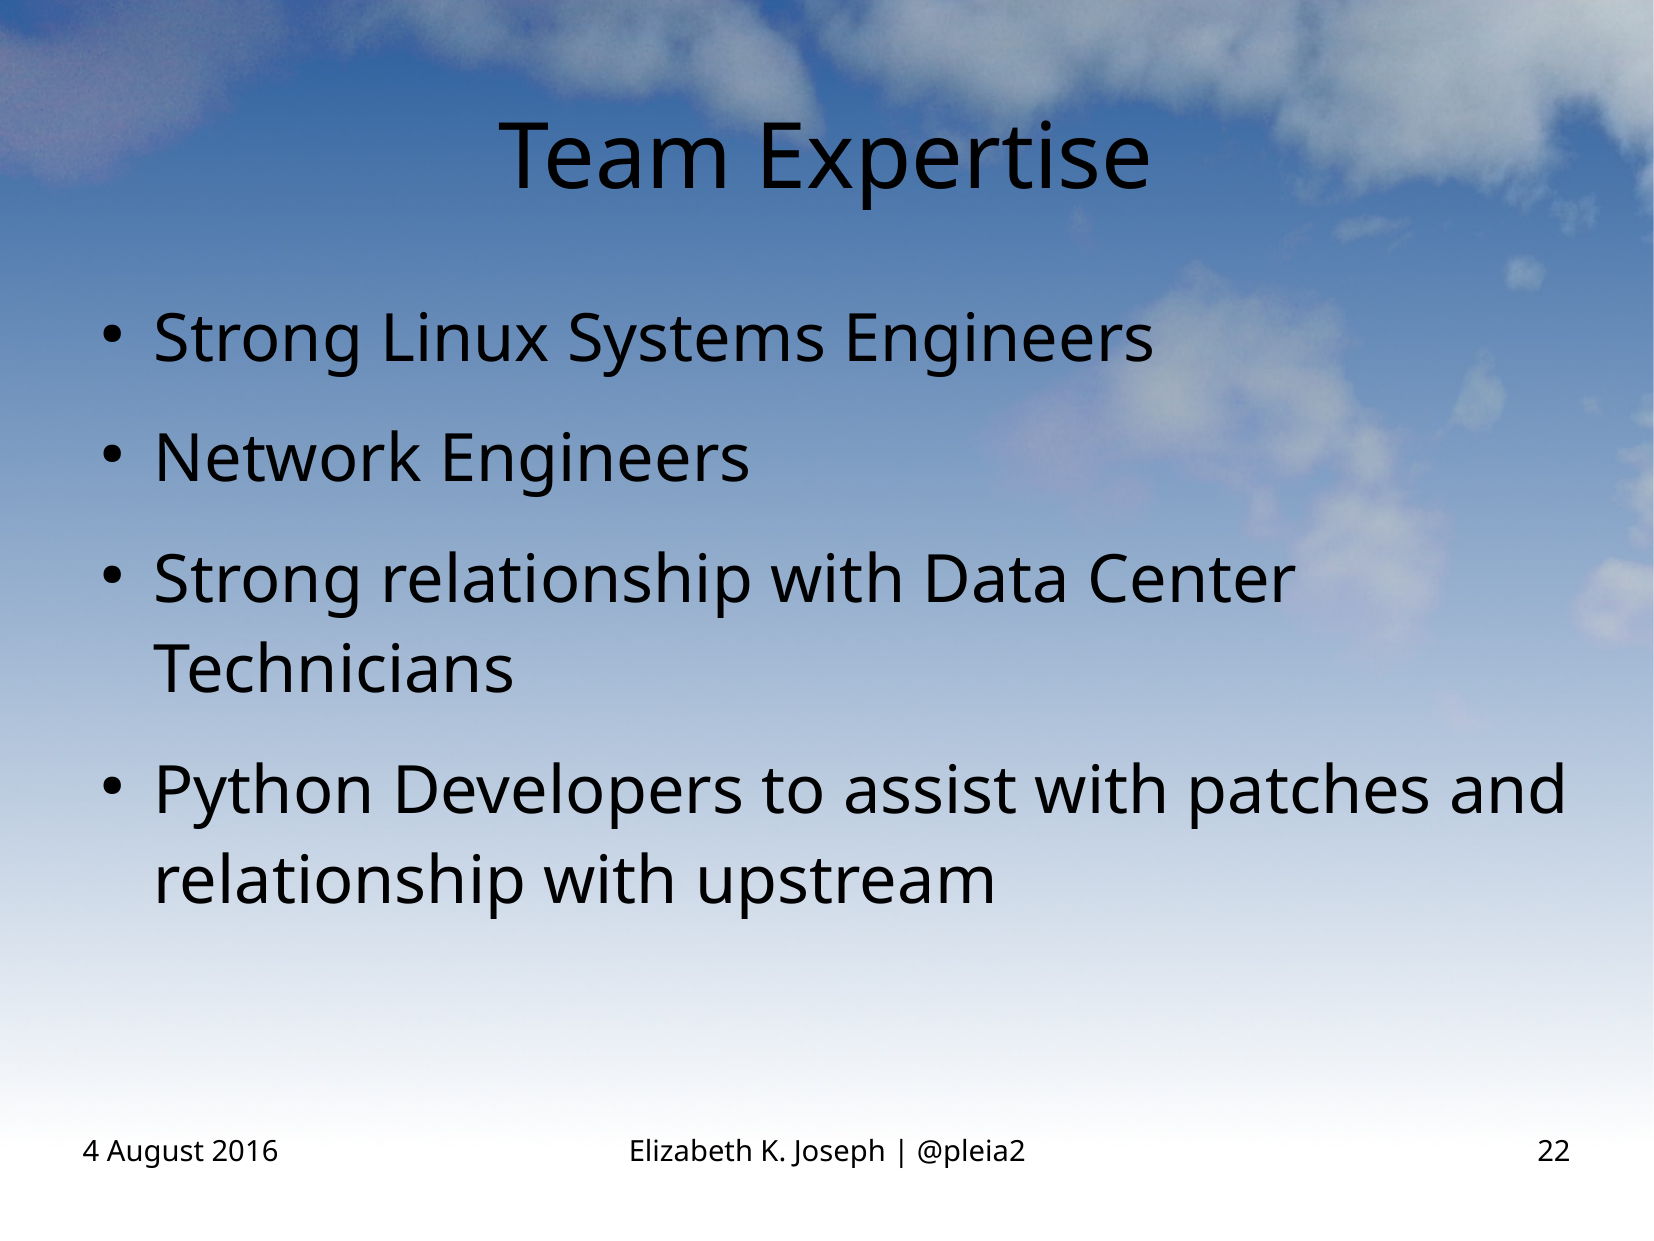

# Team Expertise
Strong Linux Systems Engineers
Network Engineers
Strong relationship with Data Center Technicians
Python Developers to assist with patches and relationship with upstream
4 August 2016
Elizabeth K. Joseph | @pleia2
22